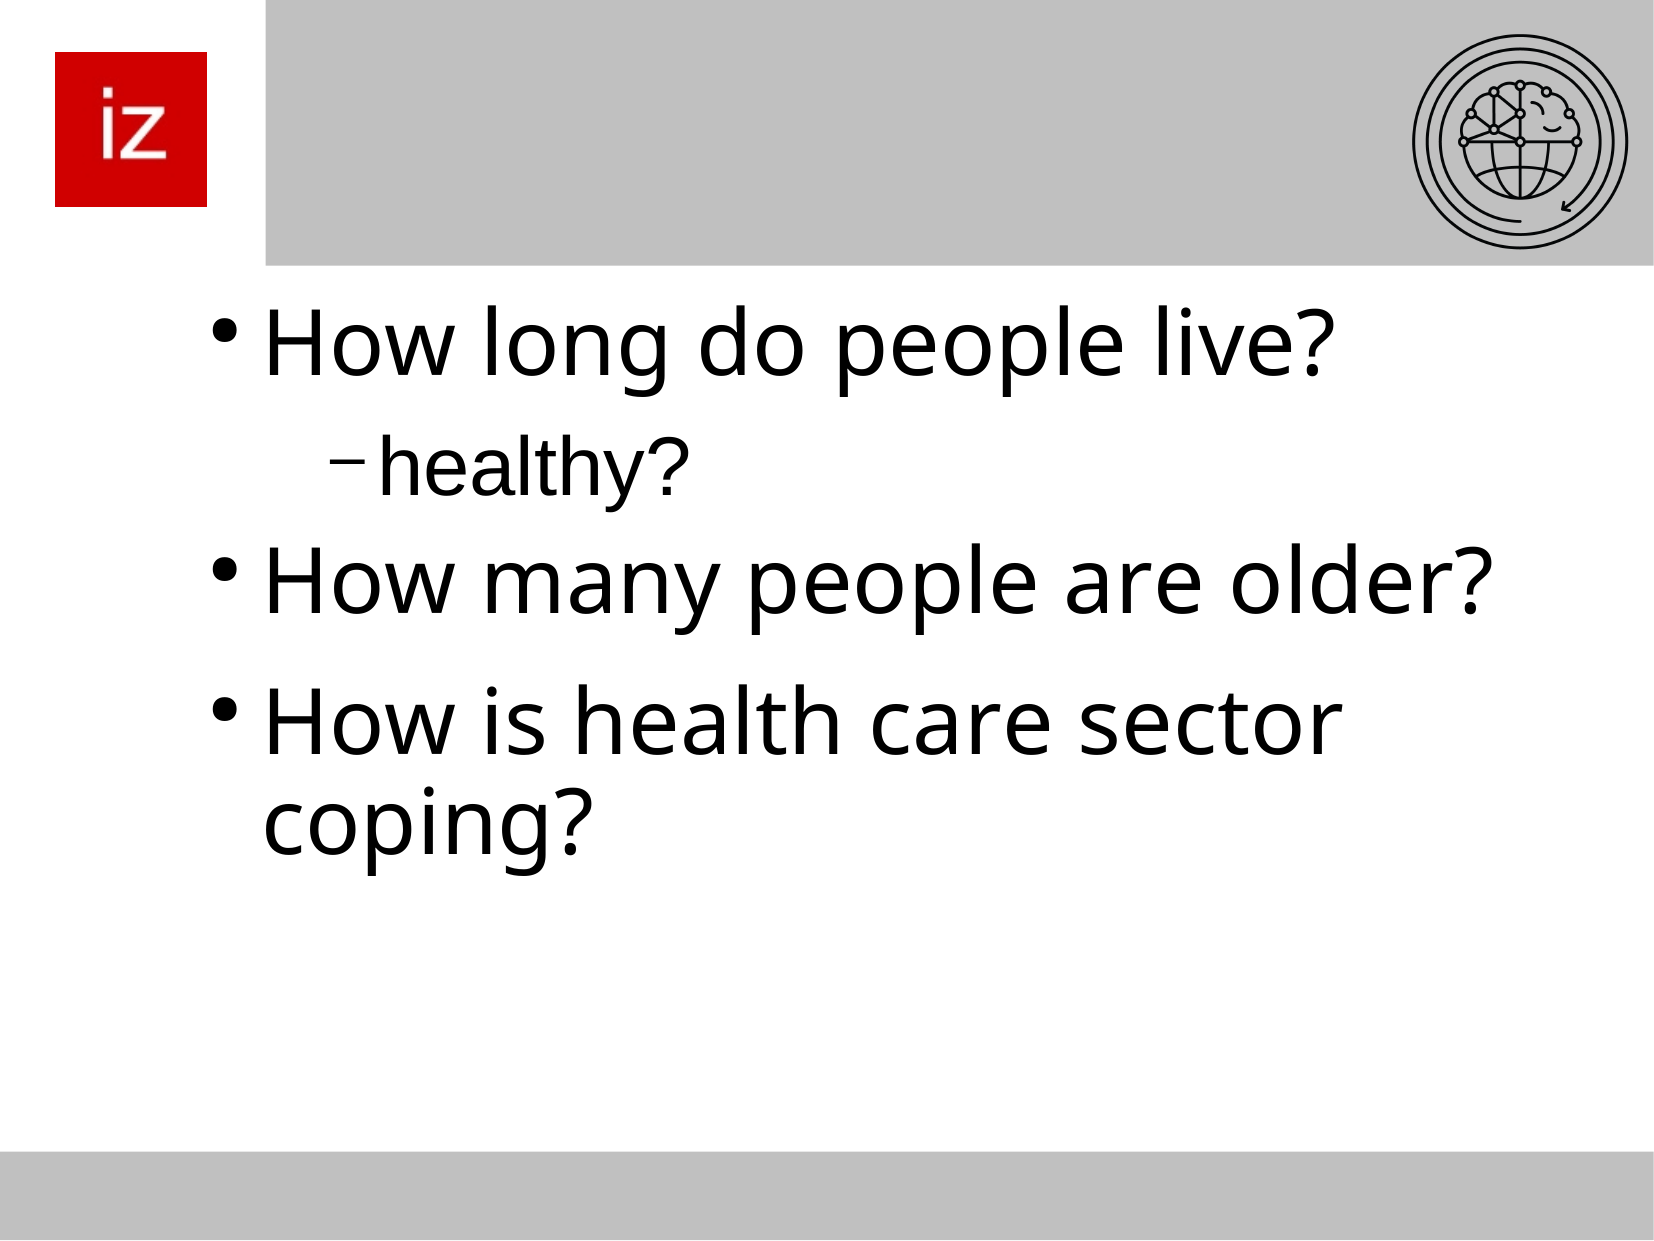

#
How long do people live?
healthy?
How many people are older?
How is health care sector coping?